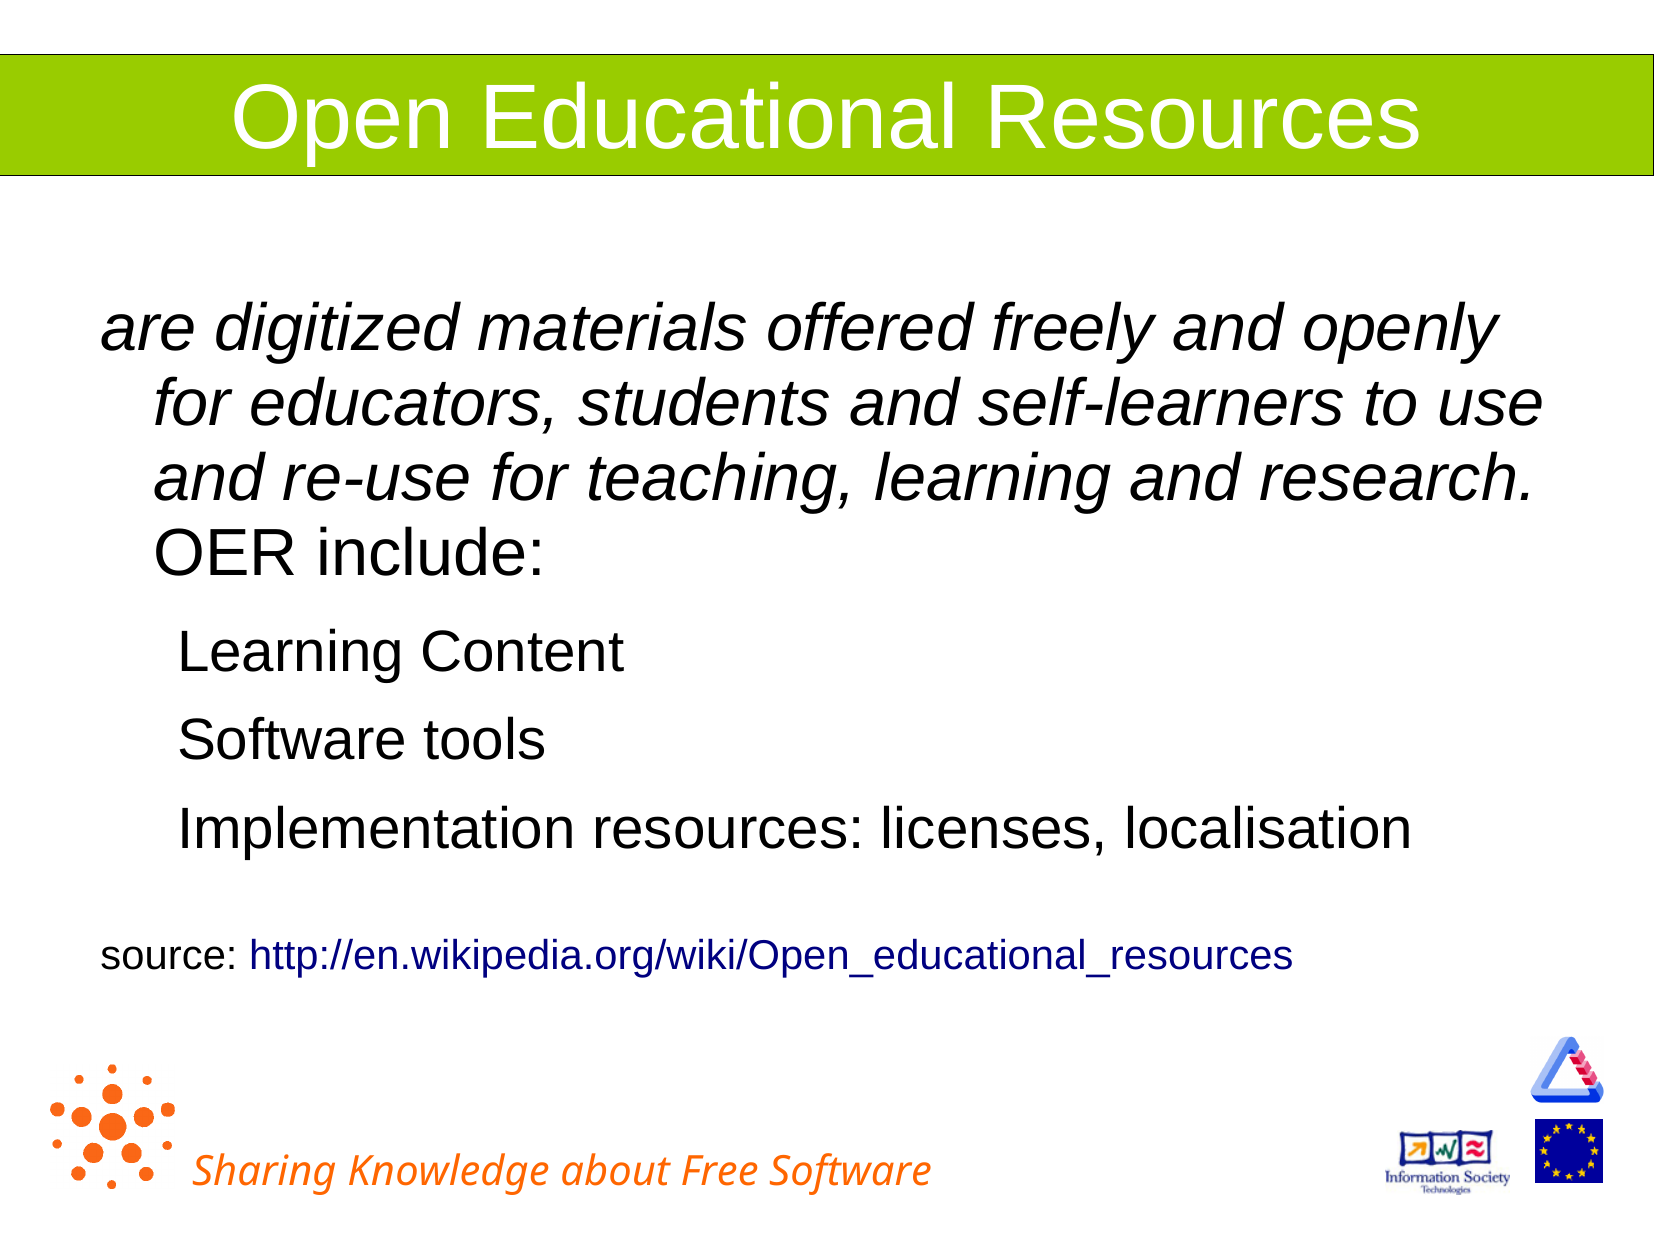

# Open Educational Resources
are digitized materials offered freely and openly for educators, students and self-learners to use and re-use for teaching, learning and research. OER include:
Learning Content
Software tools
Implementation resources: licenses, localisation
source: http://en.wikipedia.org/wiki/Open_educational_resources